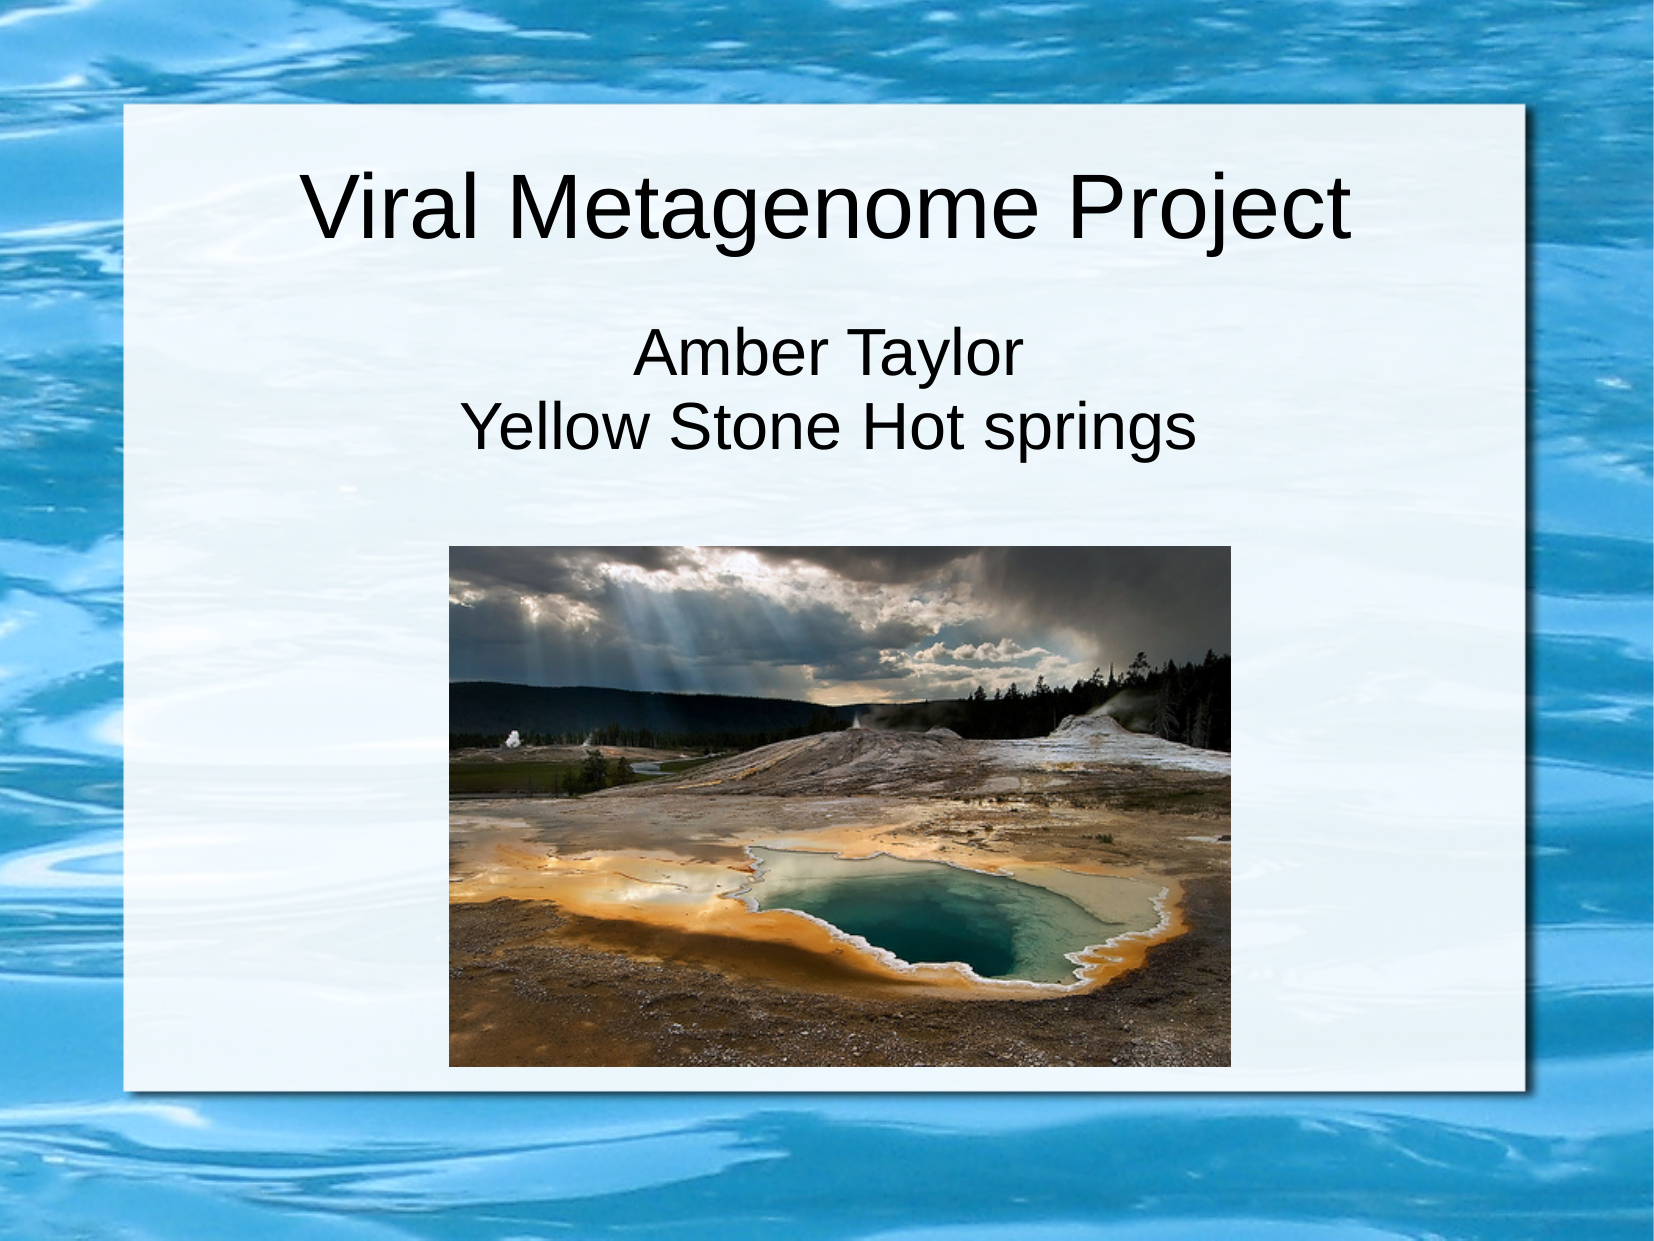

# Viral Metagenome Project
Amber Taylor
Yellow Stone Hot springs